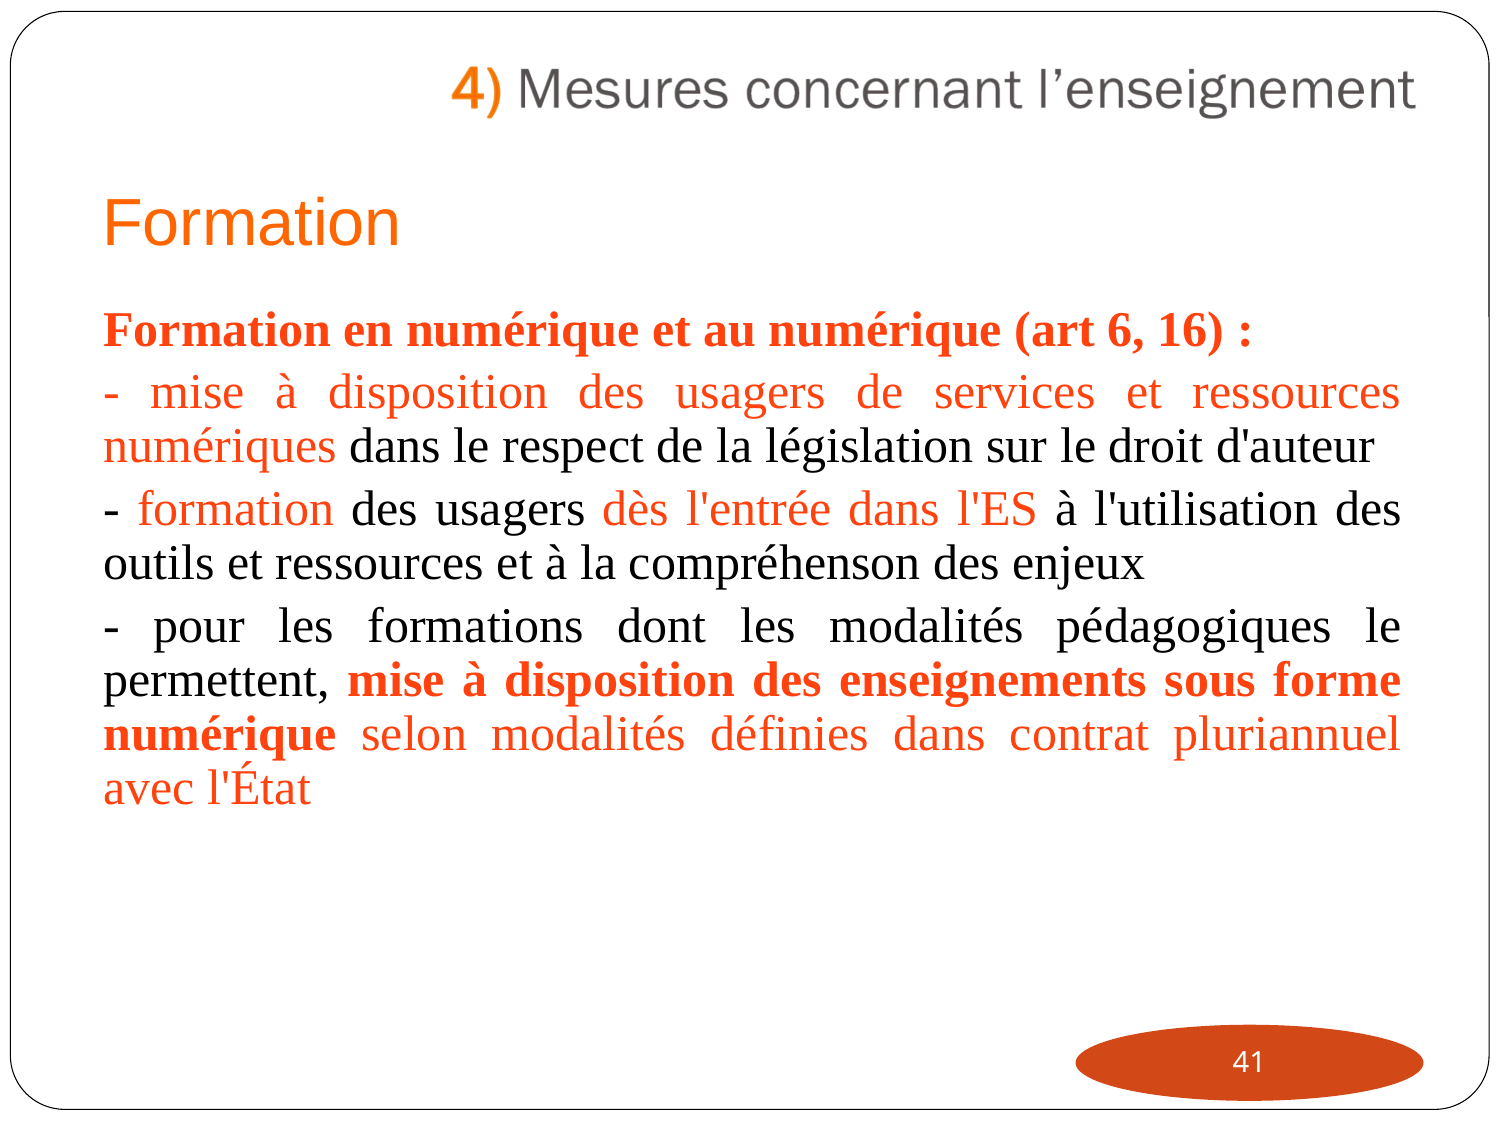

Formation
Formation en numérique et au numérique (art 6, 16) :
- mise à disposition des usagers de services et ressources numériques dans le respect de la législation sur le droit d'auteur
- formation des usagers dès l'entrée dans l'ES à l'utilisation des outils et ressources et à la compréhenson des enjeux
- pour les formations dont les modalités pédagogiques le permettent, mise à disposition des enseignements sous forme numérique selon modalités définies dans contrat pluriannuel avec l'État